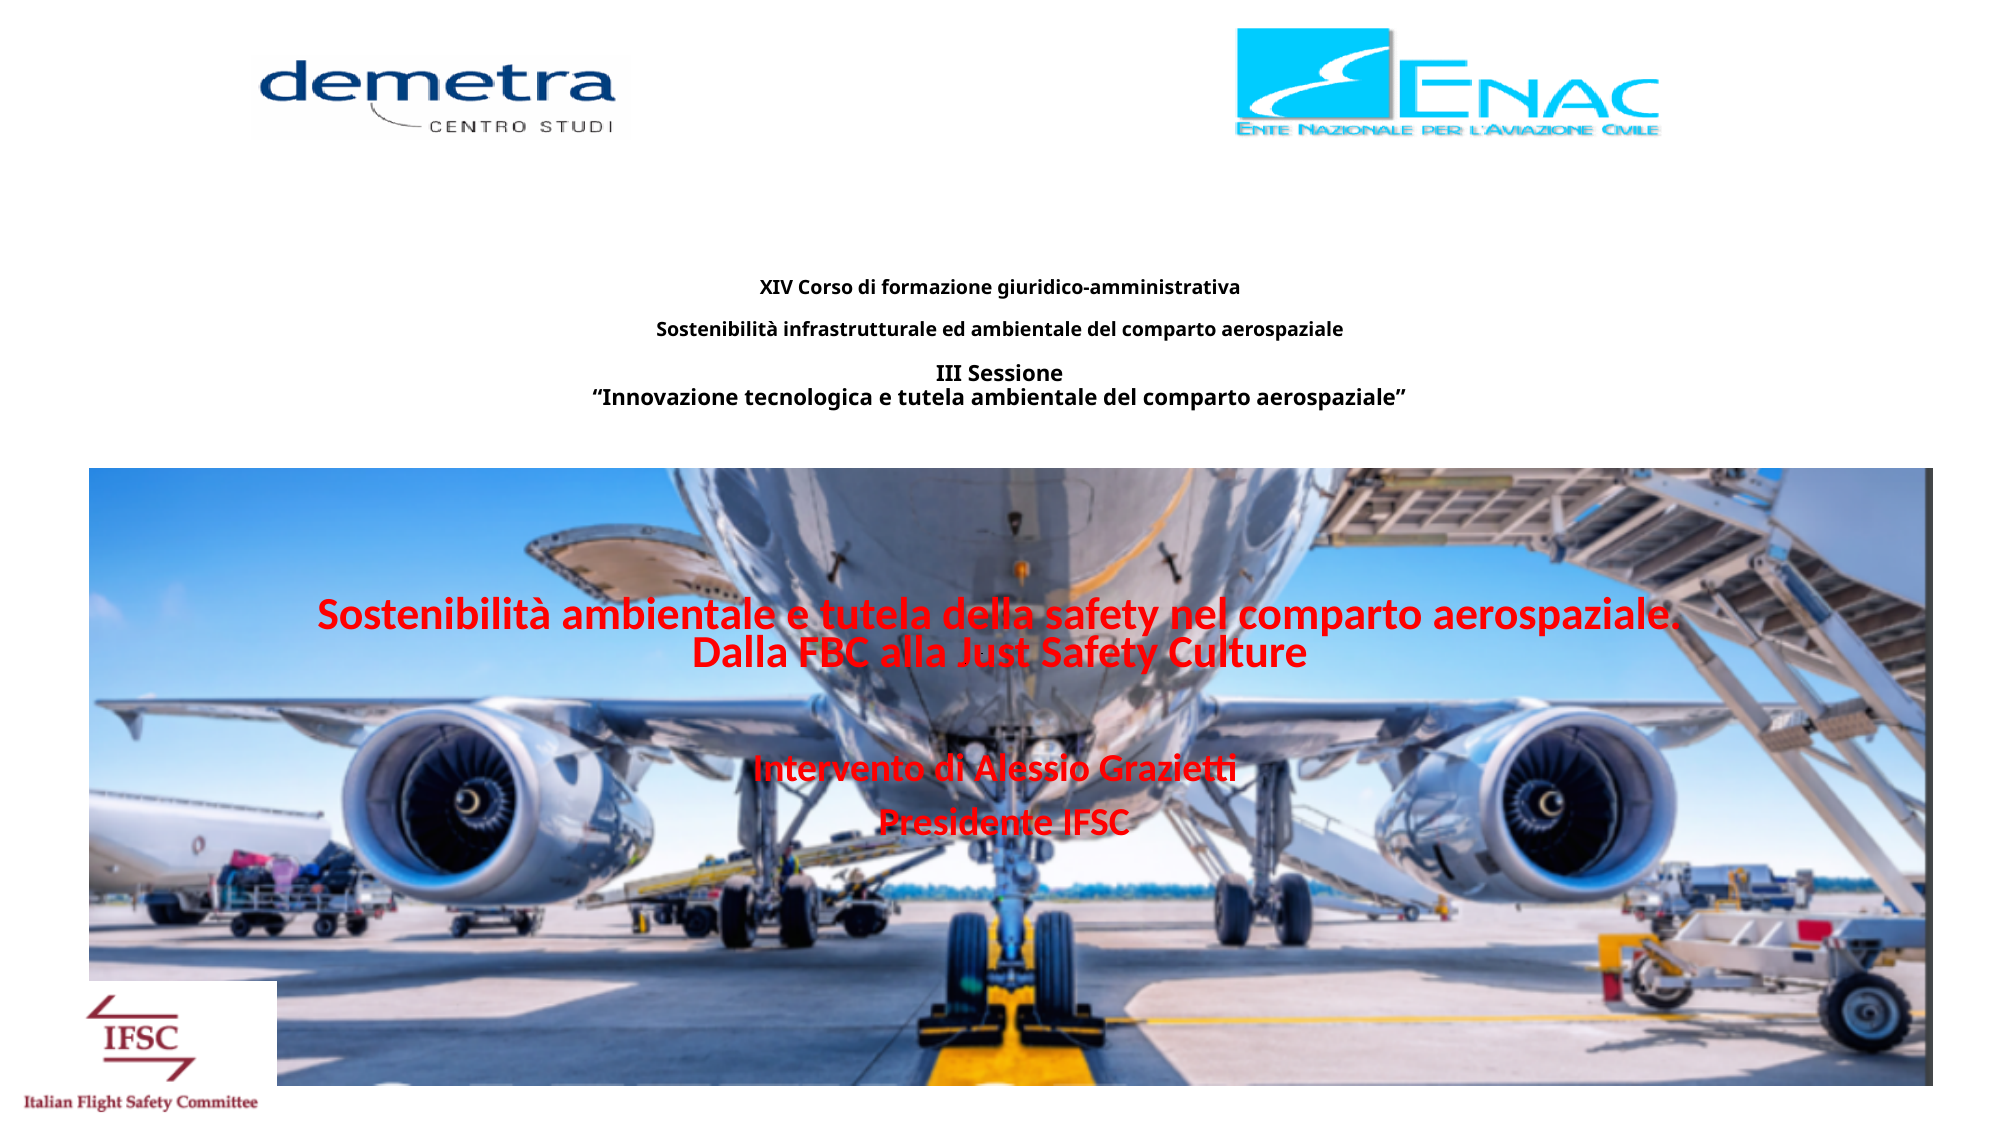

# XIV Corso di formazione giuridico-amministrativa   Sostenibilità infrastrutturale ed ambientale del comparto aerospaziale   III Sessione “Innovazione tecnologica e tutela ambientale del comparto aerospaziale”
Sostenibilità ambientale e tutela della safety nel comparto aerospaziale. Dalla FBC alla Just Safety Culture
Intervento di Alessio Grazietti
 Presidente IFSC